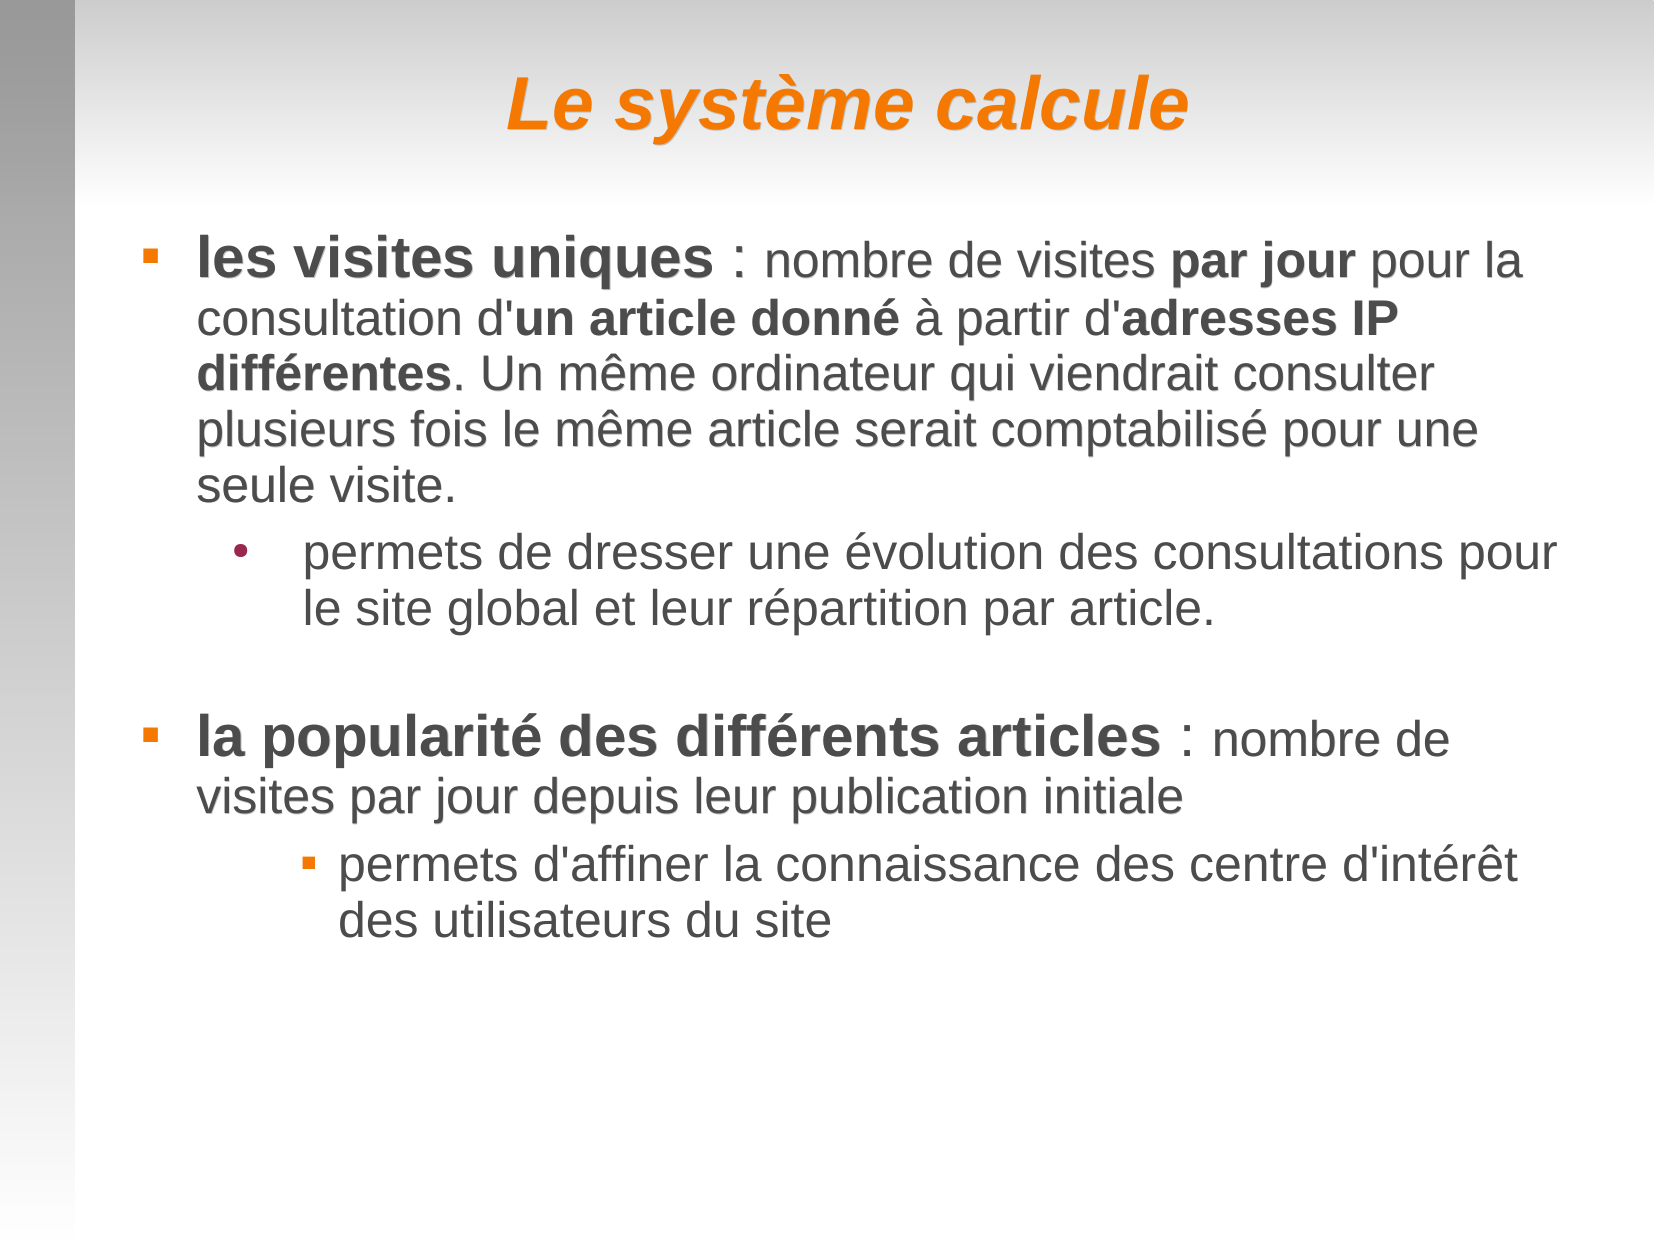

# Le système calcule
les visites uniques : nombre de visites par jour pour la consultation d'un article donné à partir d'adresses IP différentes. Un même ordinateur qui viendrait consulter plusieurs fois le même article serait comptabilisé pour une seule visite.
permets de dresser une évolution des consultations pour le site global et leur répartition par article.
la popularité des différents articles : nombre de visites par jour depuis leur publication initiale
permets d'affiner la connaissance des centre d'intérêt des utilisateurs du site